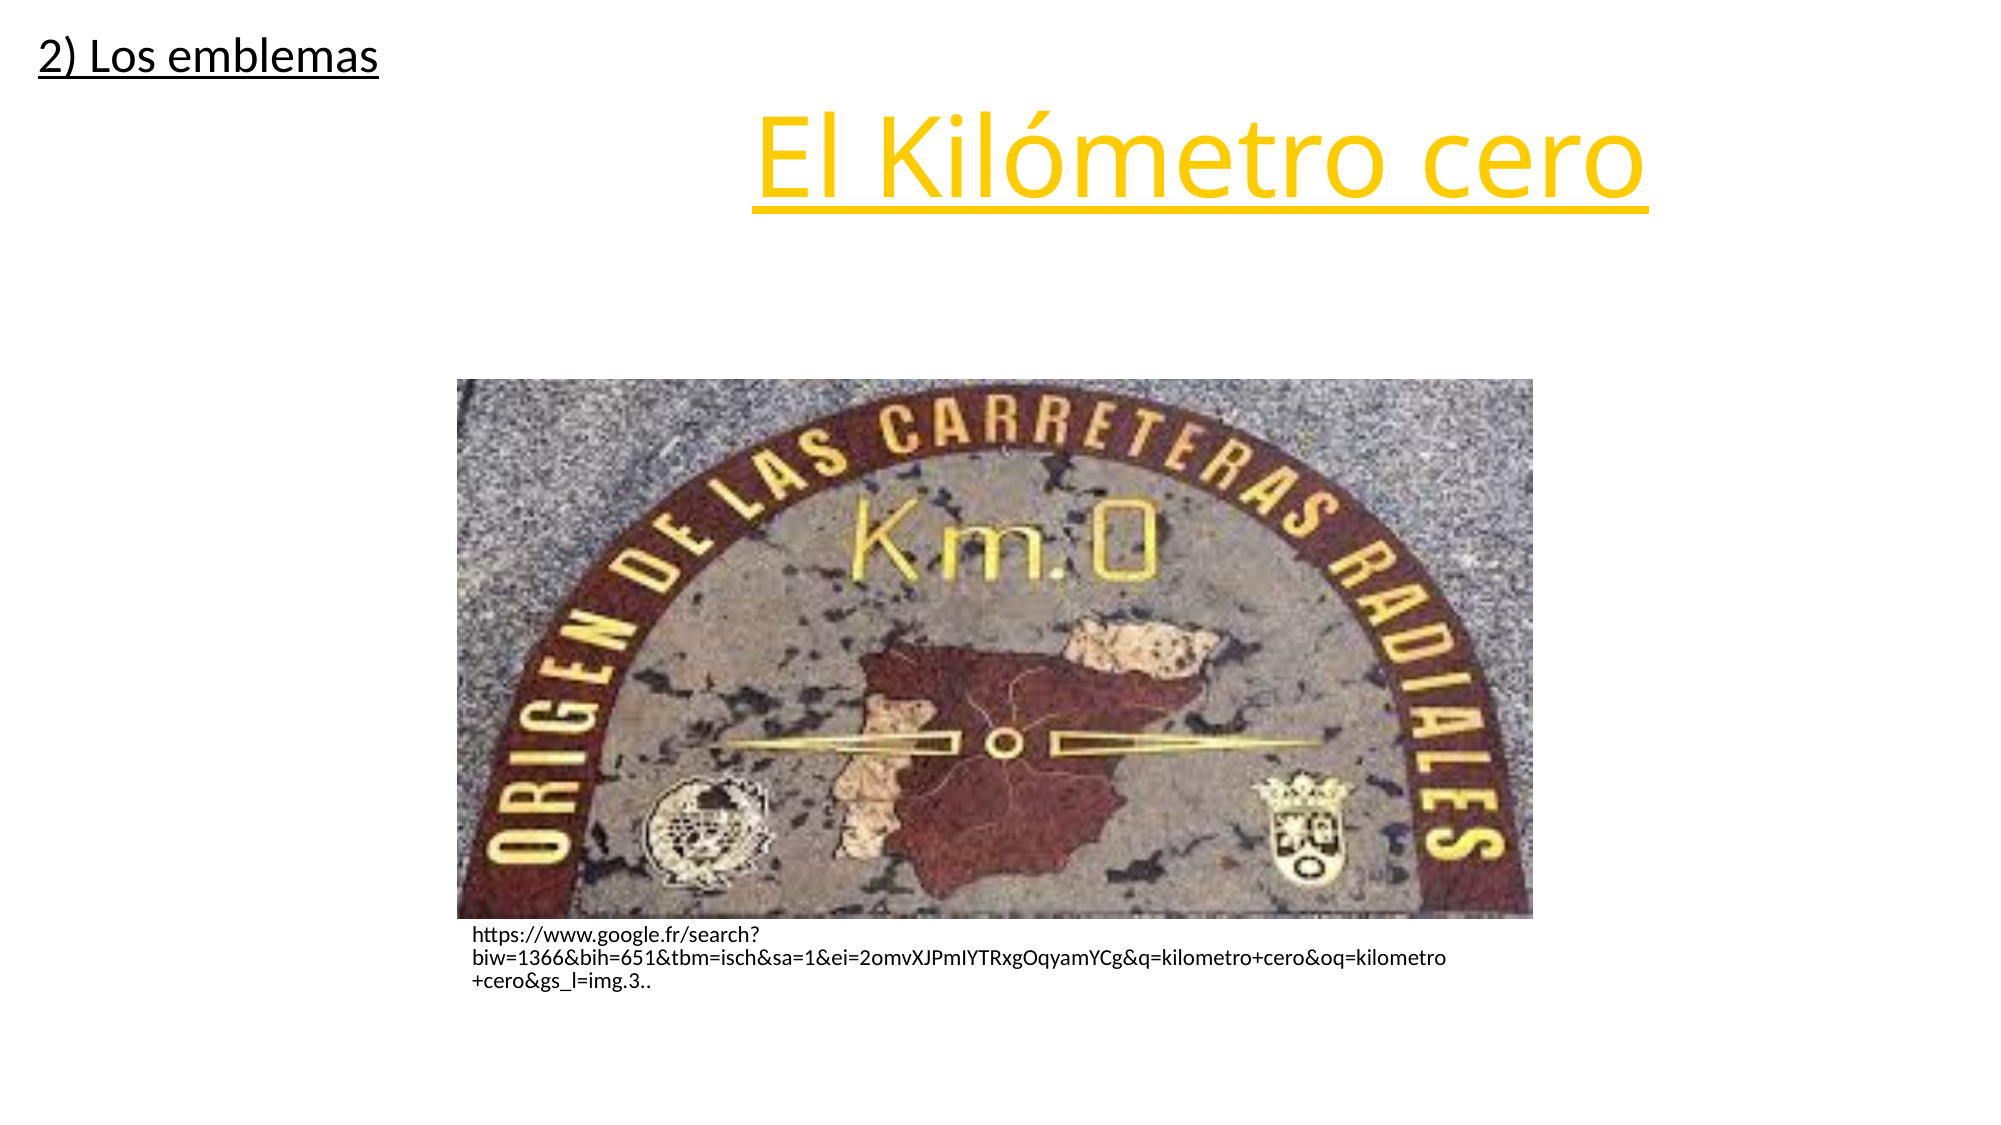

2) Los emblemas
# El Kilómetro cero
https://www.google.fr/search?biw=1366&bih=651&tbm=isch&sa=1&ei=2omvXJPmIYTRxgOqyamYCg&q=kilometro+cero&oq=kilometro+cero&gs_l=img.3..